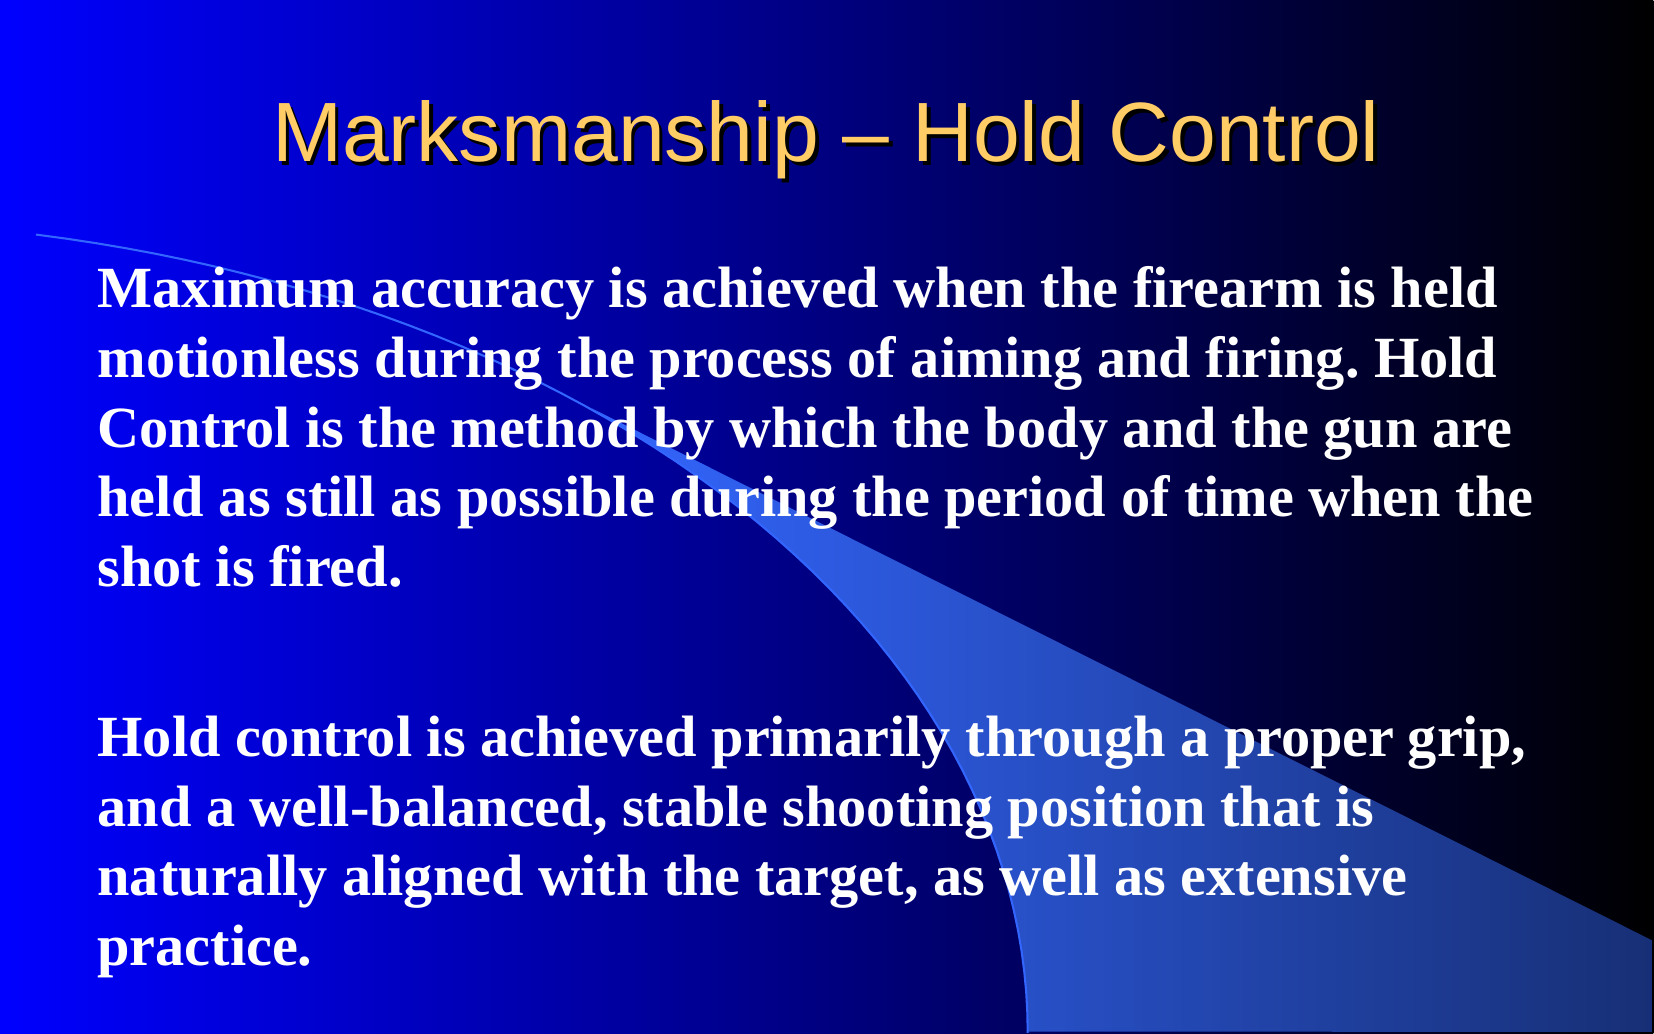

# Marksmanship – Hold Control
Maximum accuracy is achieved when the firearm is held motionless during the process of aiming and firing. Hold Control is the method by which the body and the gun are held as still as possible during the period of time when the shot is fired.
Hold control is achieved primarily through a proper grip, and a well-balanced, stable shooting position that is naturally aligned with the target, as well as extensive practice.